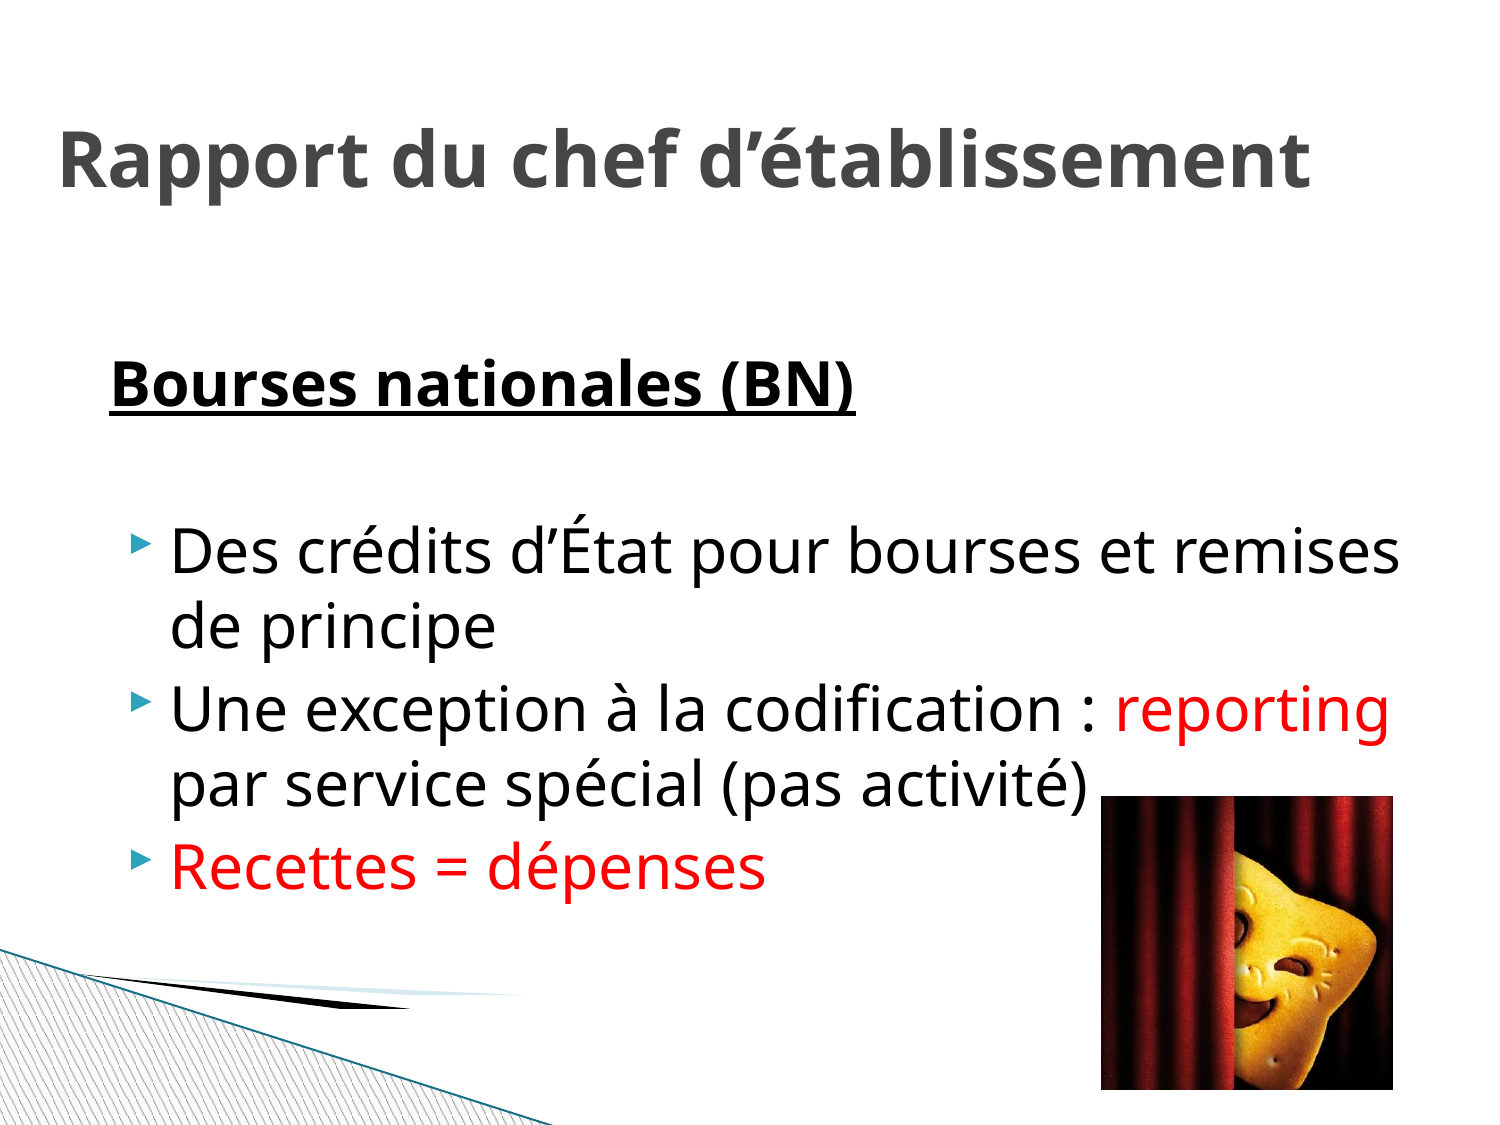

# Rapport du chef d’établissement
Bourses nationales (BN)
Des crédits d’État pour bourses et remises de principe
Une exception à la codification : reporting par service spécial (pas activité)
Recettes = dépenses